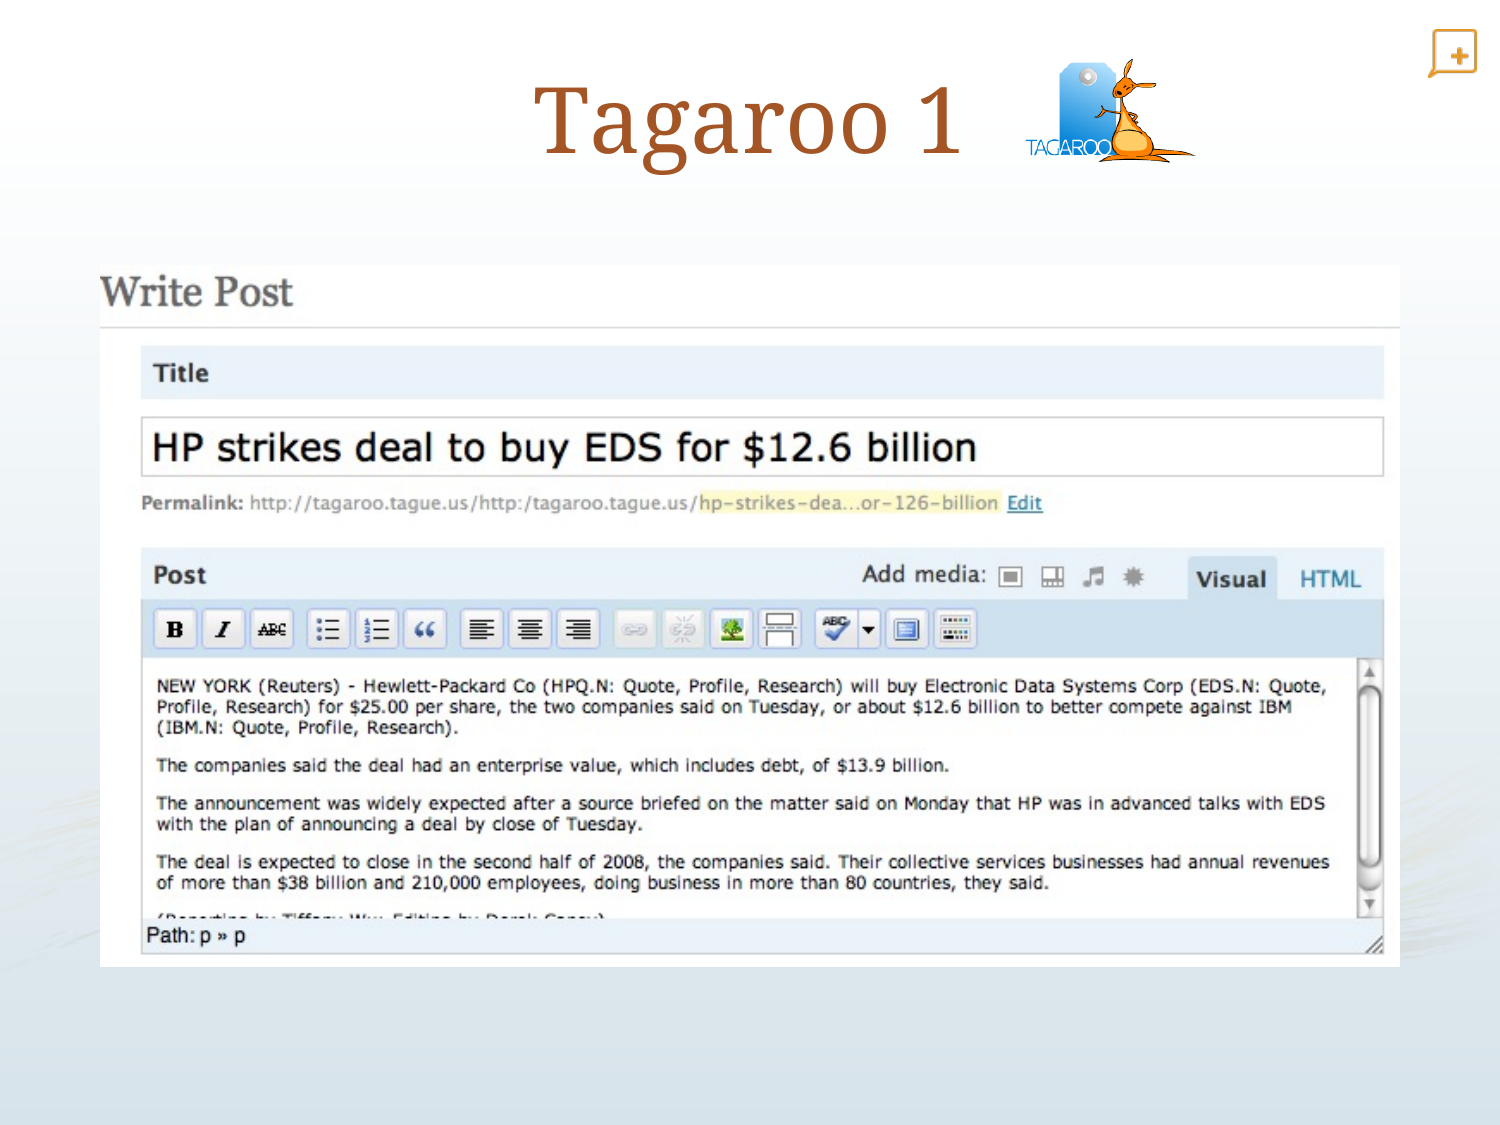

# Tagaroo 1
Discovers interesting keywords, offers links on click